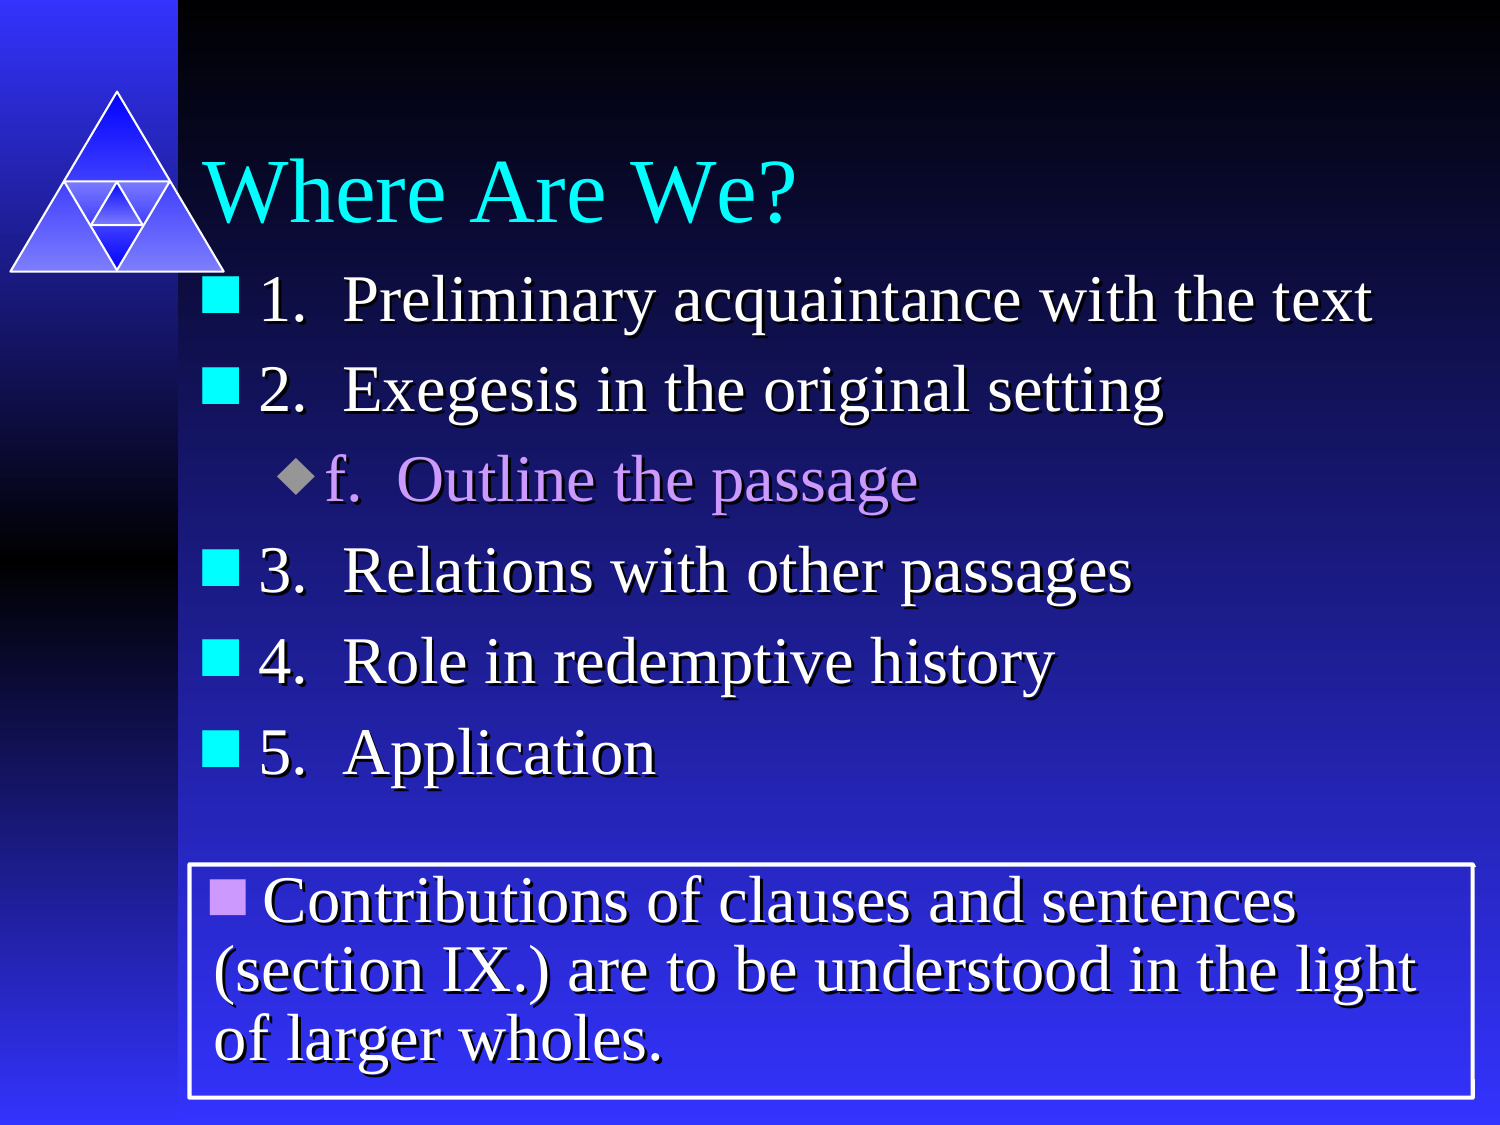

# Where Are We?
1. Preliminary acquaintance with the text
2. Exegesis in the original setting
f. Outline the passage
3. Relations with other passages
4. Role in redemptive history
5. Application
 Contributions of clauses and sentences (section IX.) are to be understood in the light of larger wholes.